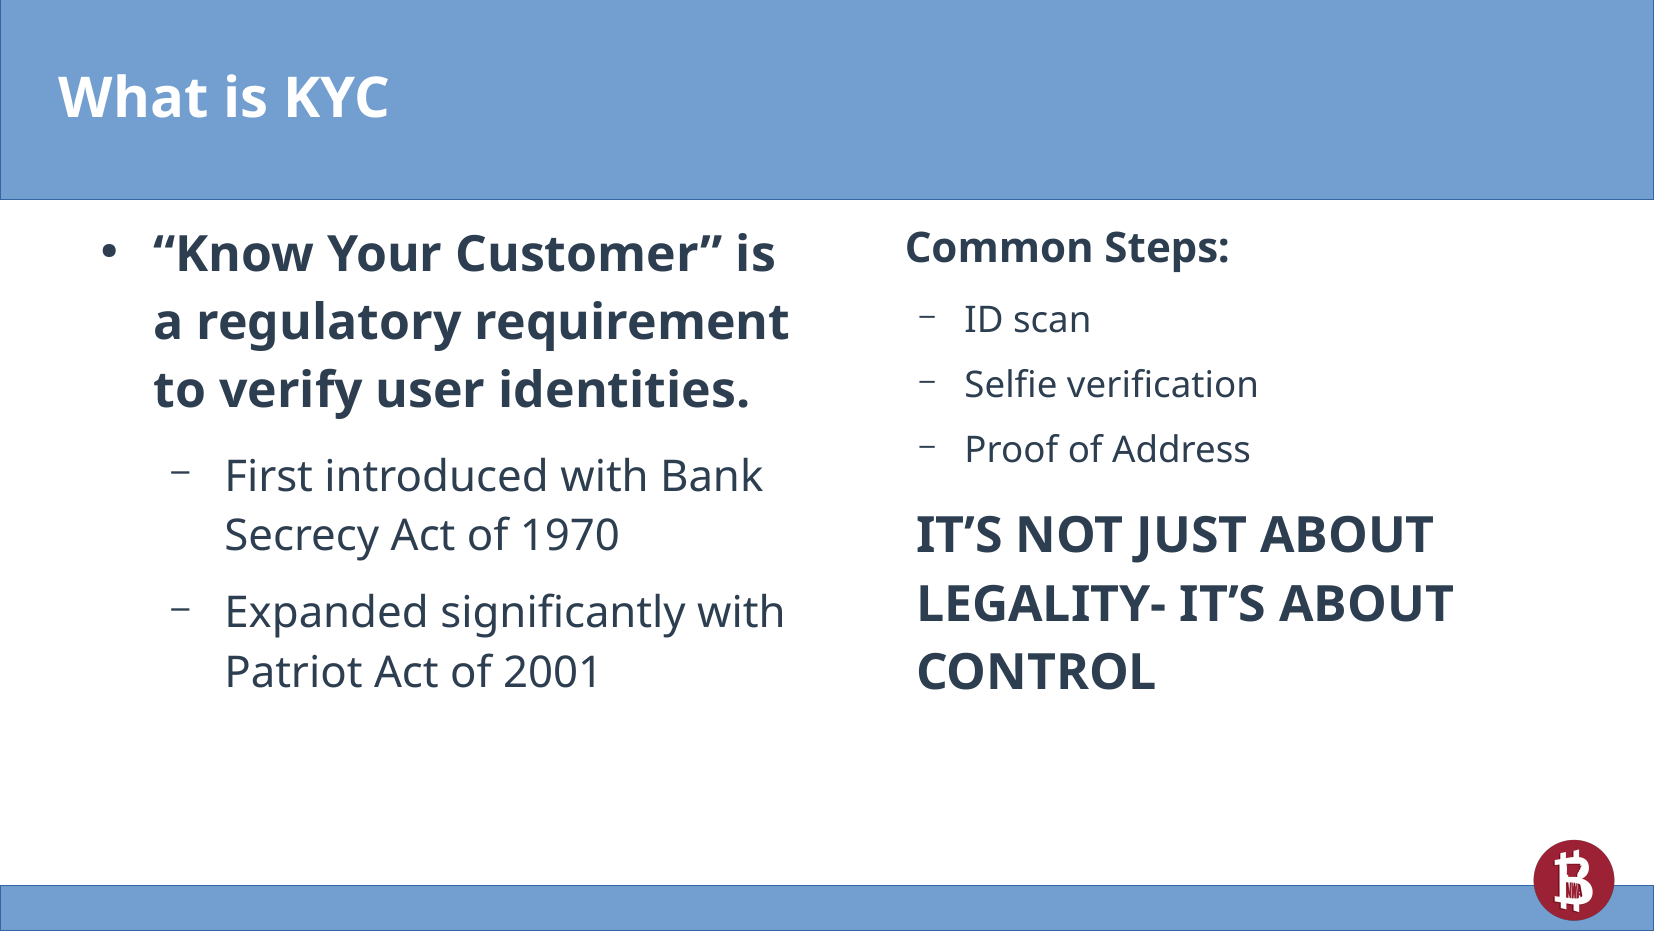

# What is KYC
“Know Your Customer” is a regulatory requirement to verify user identities.
First introduced with Bank Secrecy Act of 1970
Expanded significantly with Patriot Act of 2001
Common Steps:
ID scan
Selfie verification
Proof of Address
IT’S NOT JUST ABOUT LEGALITY- IT’S ABOUT CONTROL